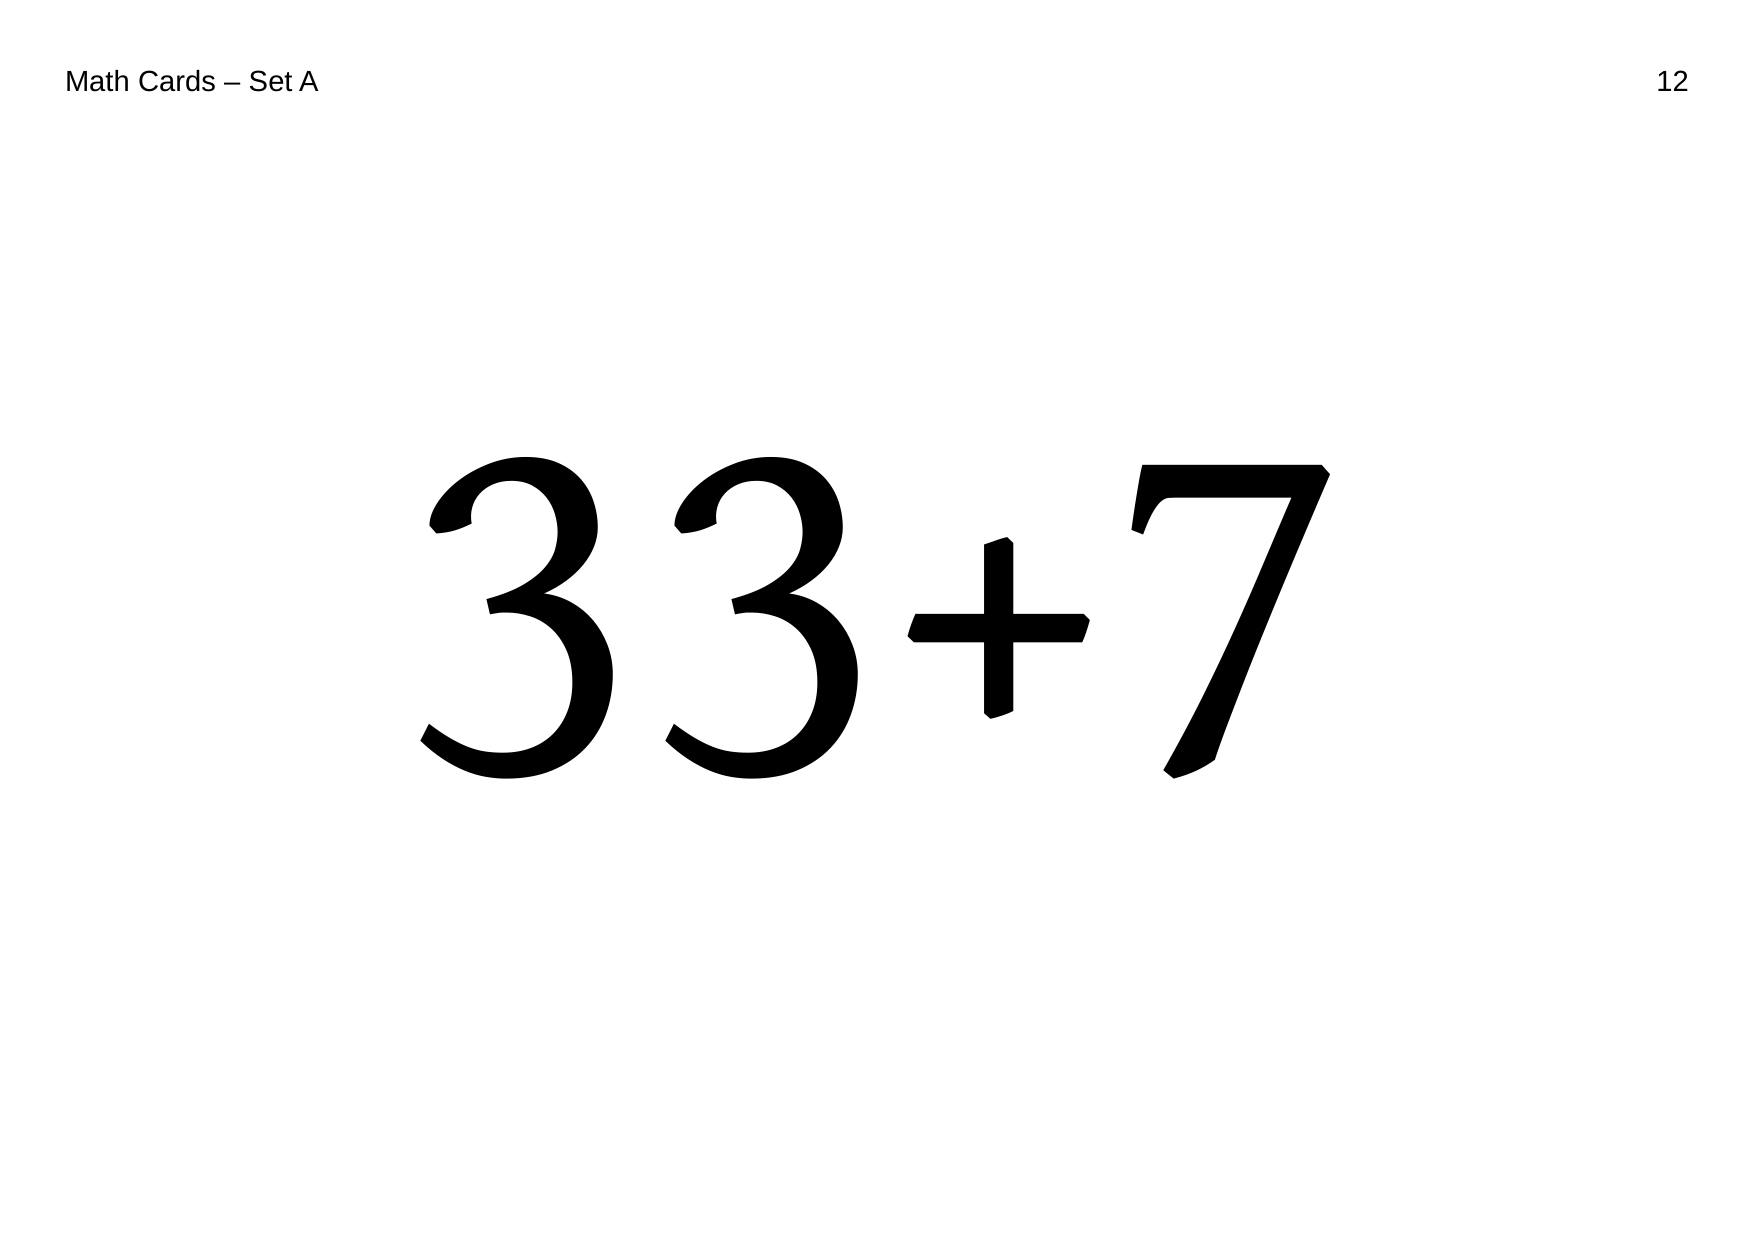

Math Cards – Set A
12
33+7